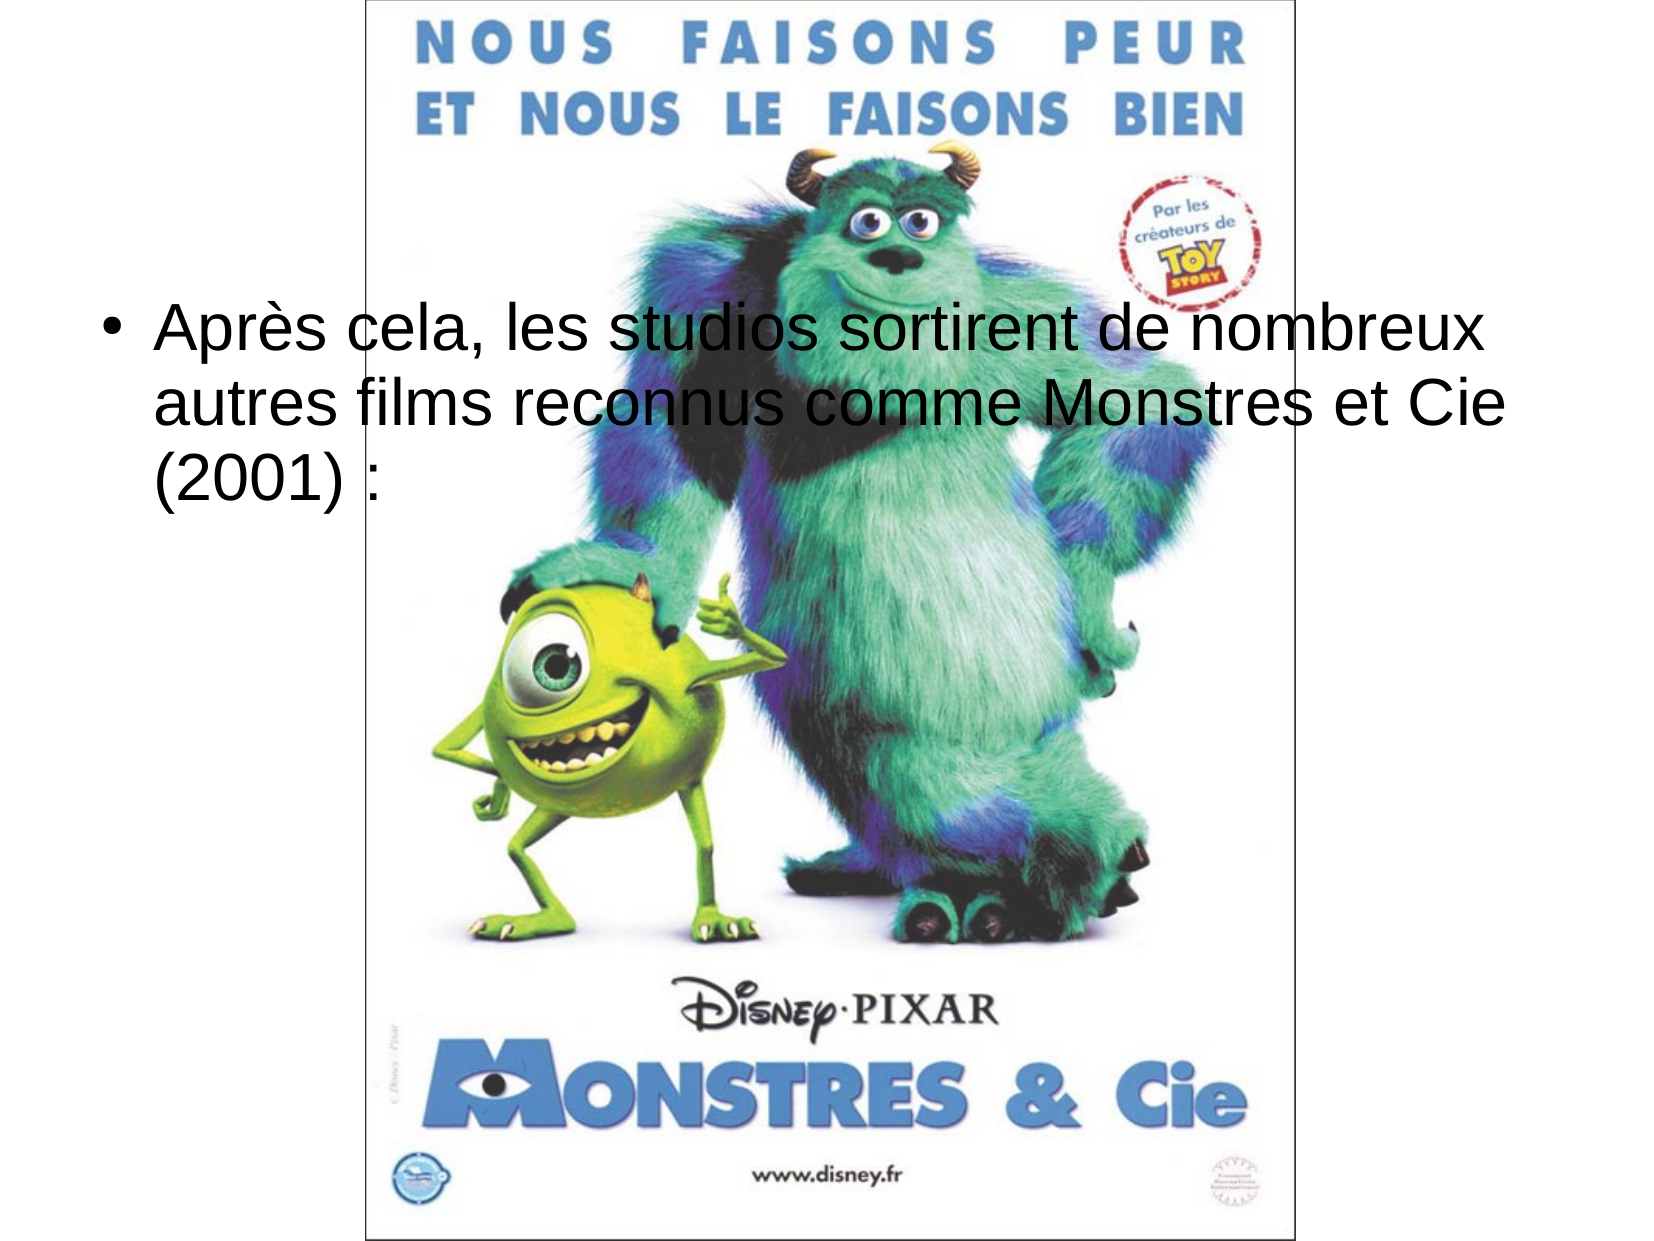

#
Après cela, les studios sortirent de nombreux autres films reconnus comme Monstres et Cie (2001) :